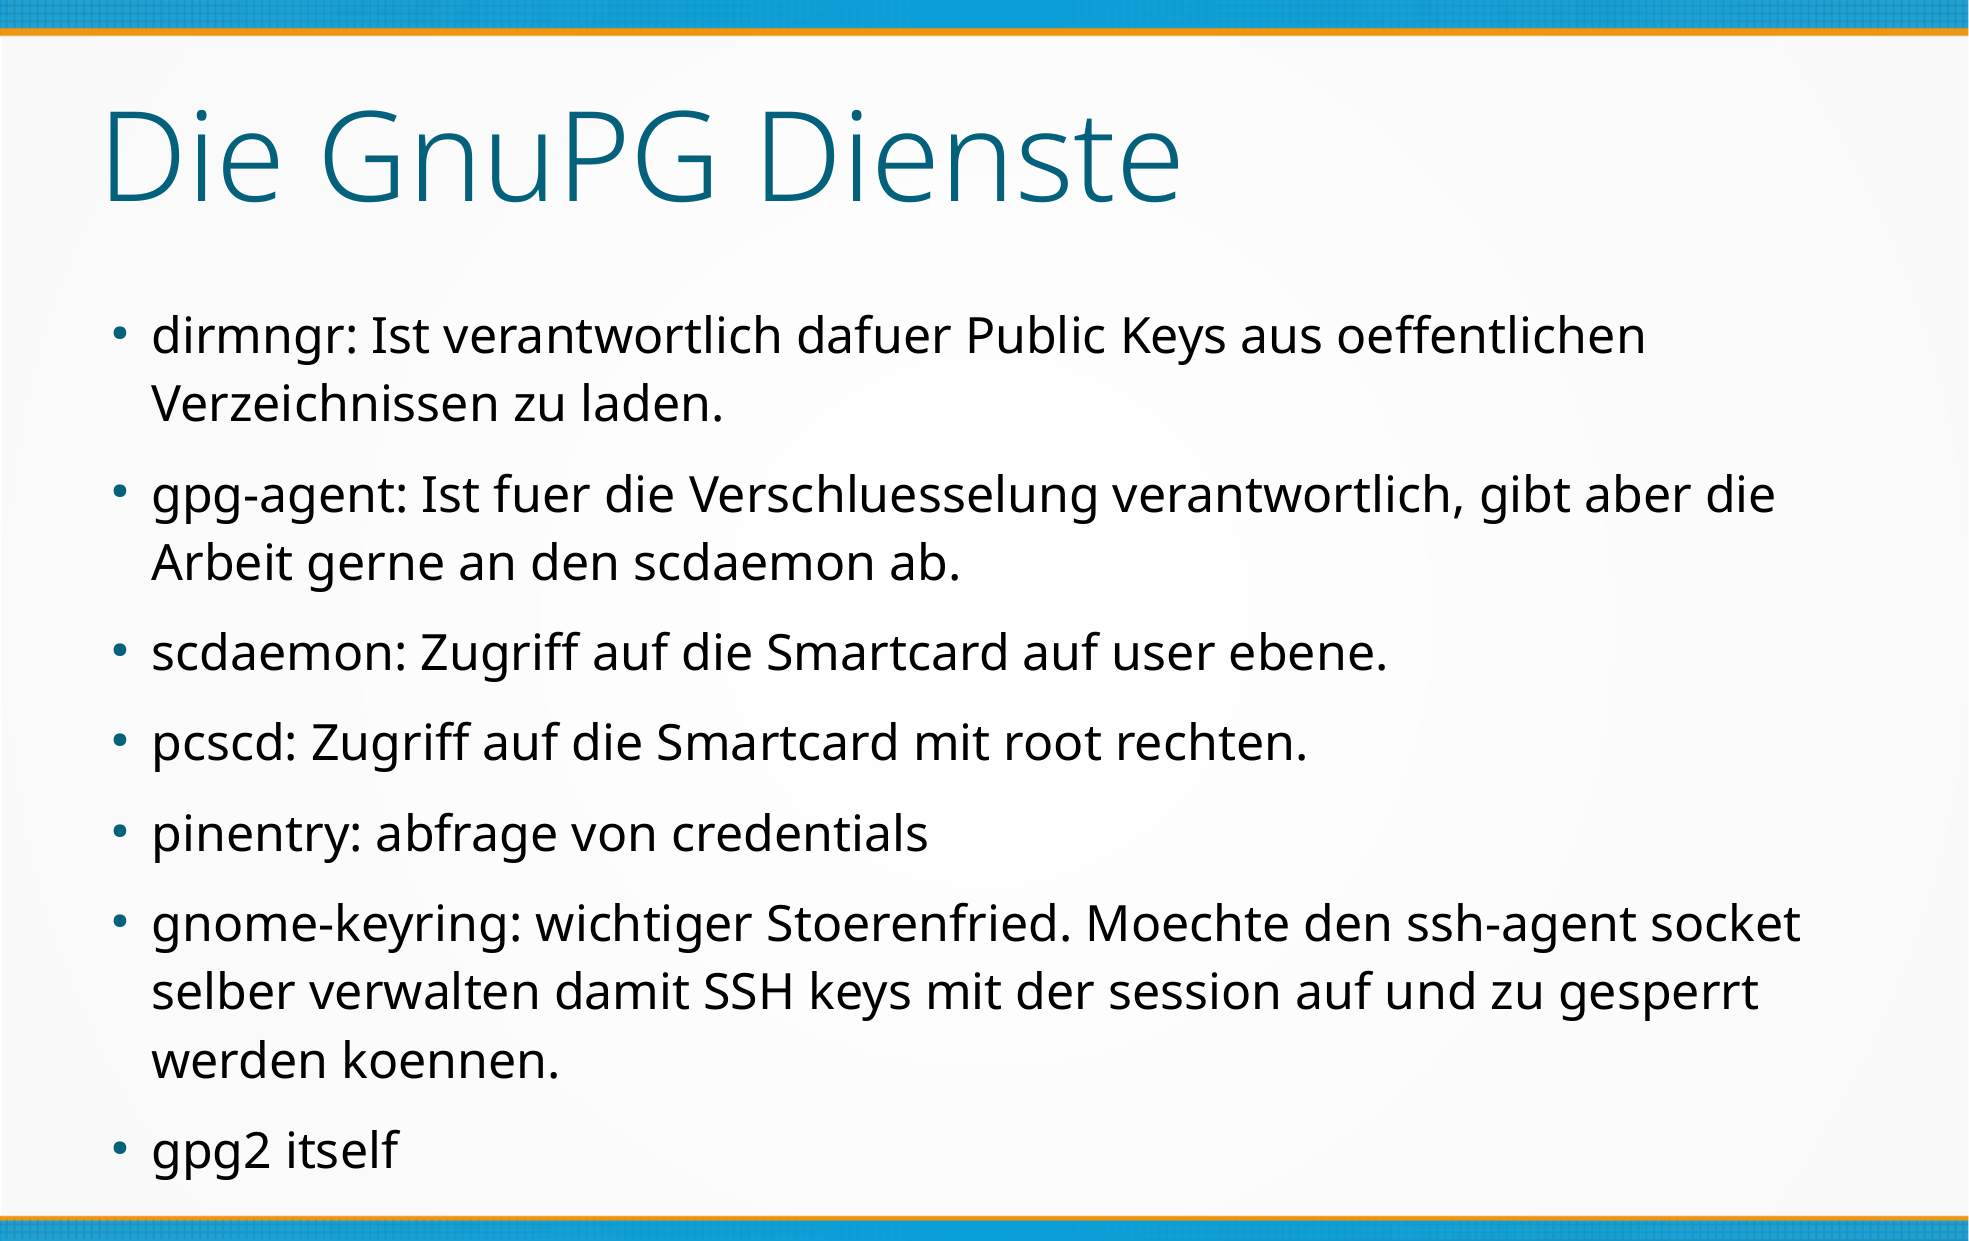

# Die GnuPG Dienste
dirmngr: Ist verantwortlich dafuer Public Keys aus oeffentlichen Verzeichnissen zu laden.
gpg-agent: Ist fuer die Verschluesselung verantwortlich, gibt aber die Arbeit gerne an den scdaemon ab.
scdaemon: Zugriff auf die Smartcard auf user ebene.
pcscd: Zugriff auf die Smartcard mit root rechten.
pinentry: abfrage von credentials
gnome-keyring: wichtiger Stoerenfried. Moechte den ssh-agent socket selber verwalten damit SSH keys mit der session auf und zu gesperrt werden koennen.
gpg2 itself